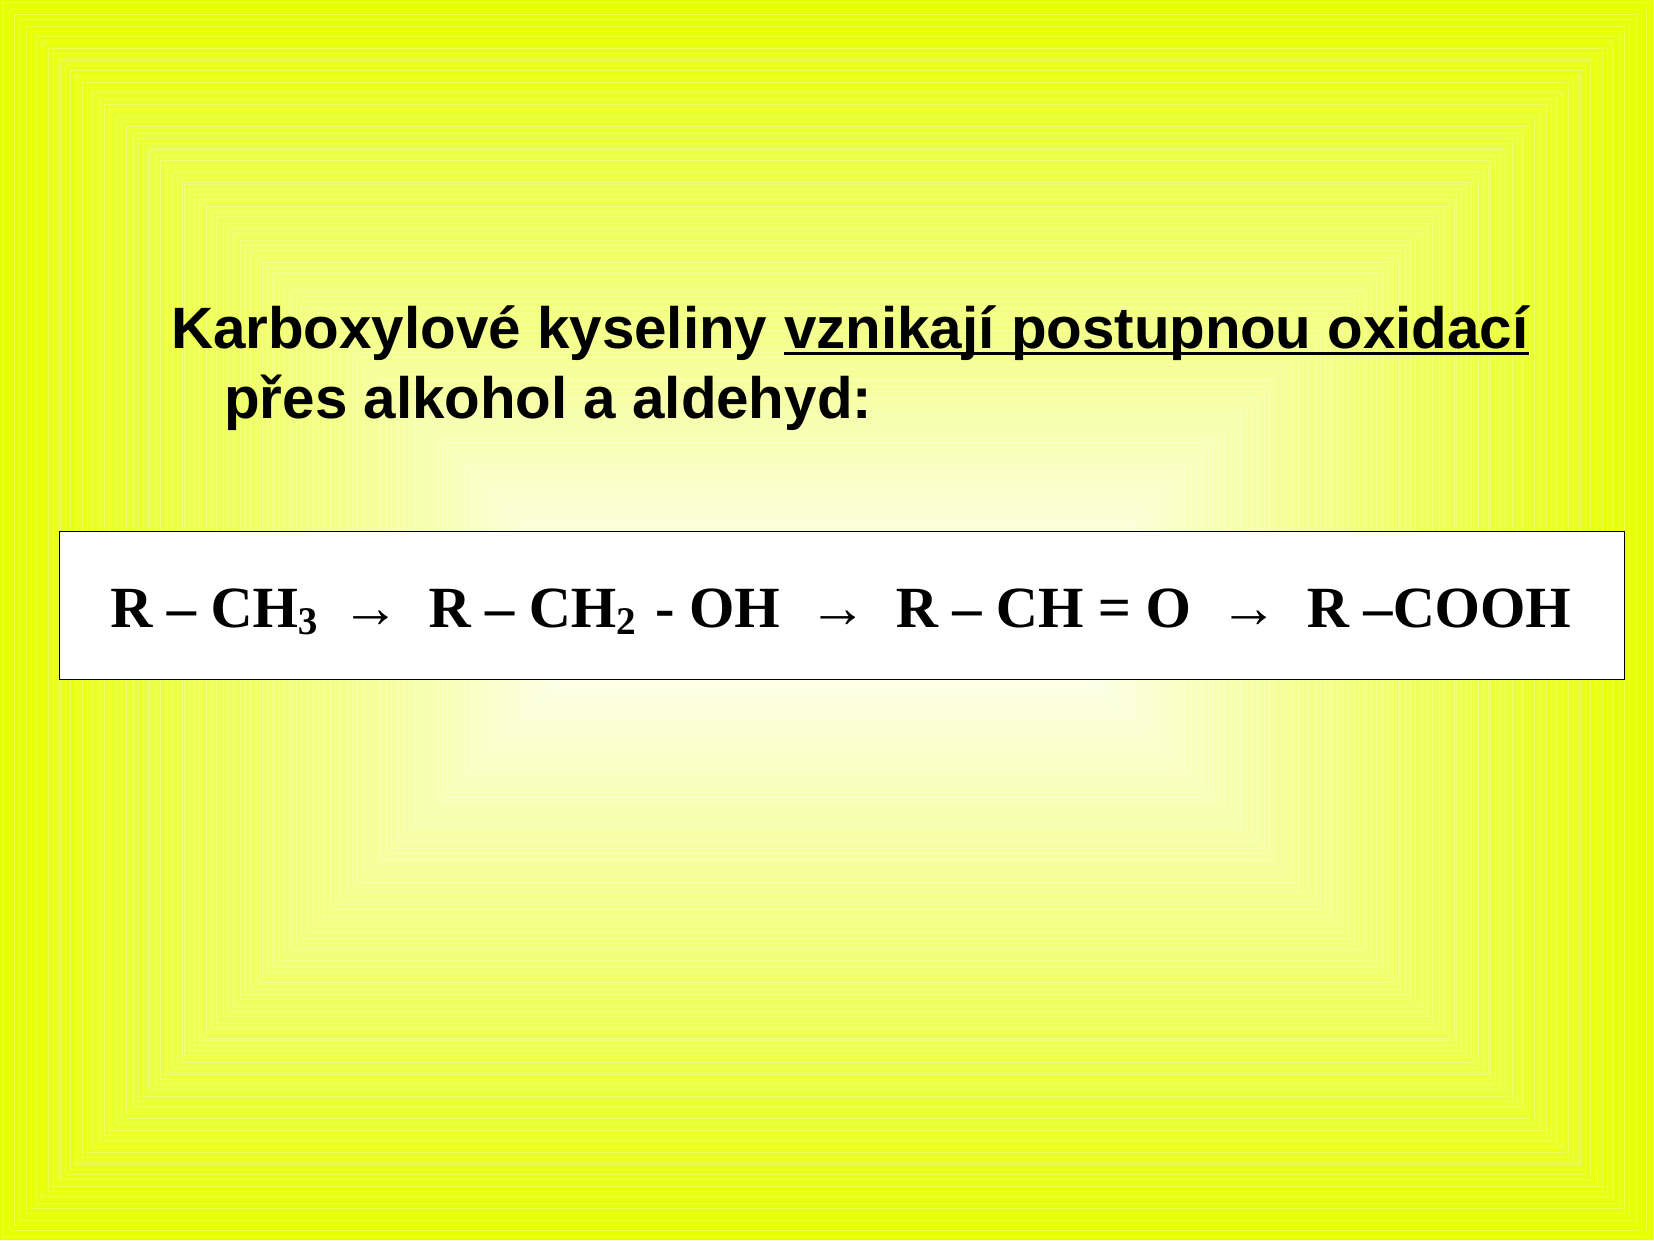

# Karboxylové kyseliny vznikají postupnou oxidací přes alkohol a aldehyd:
R – CH3 → R – CH2 - OH → R – CH = O → R –COOH